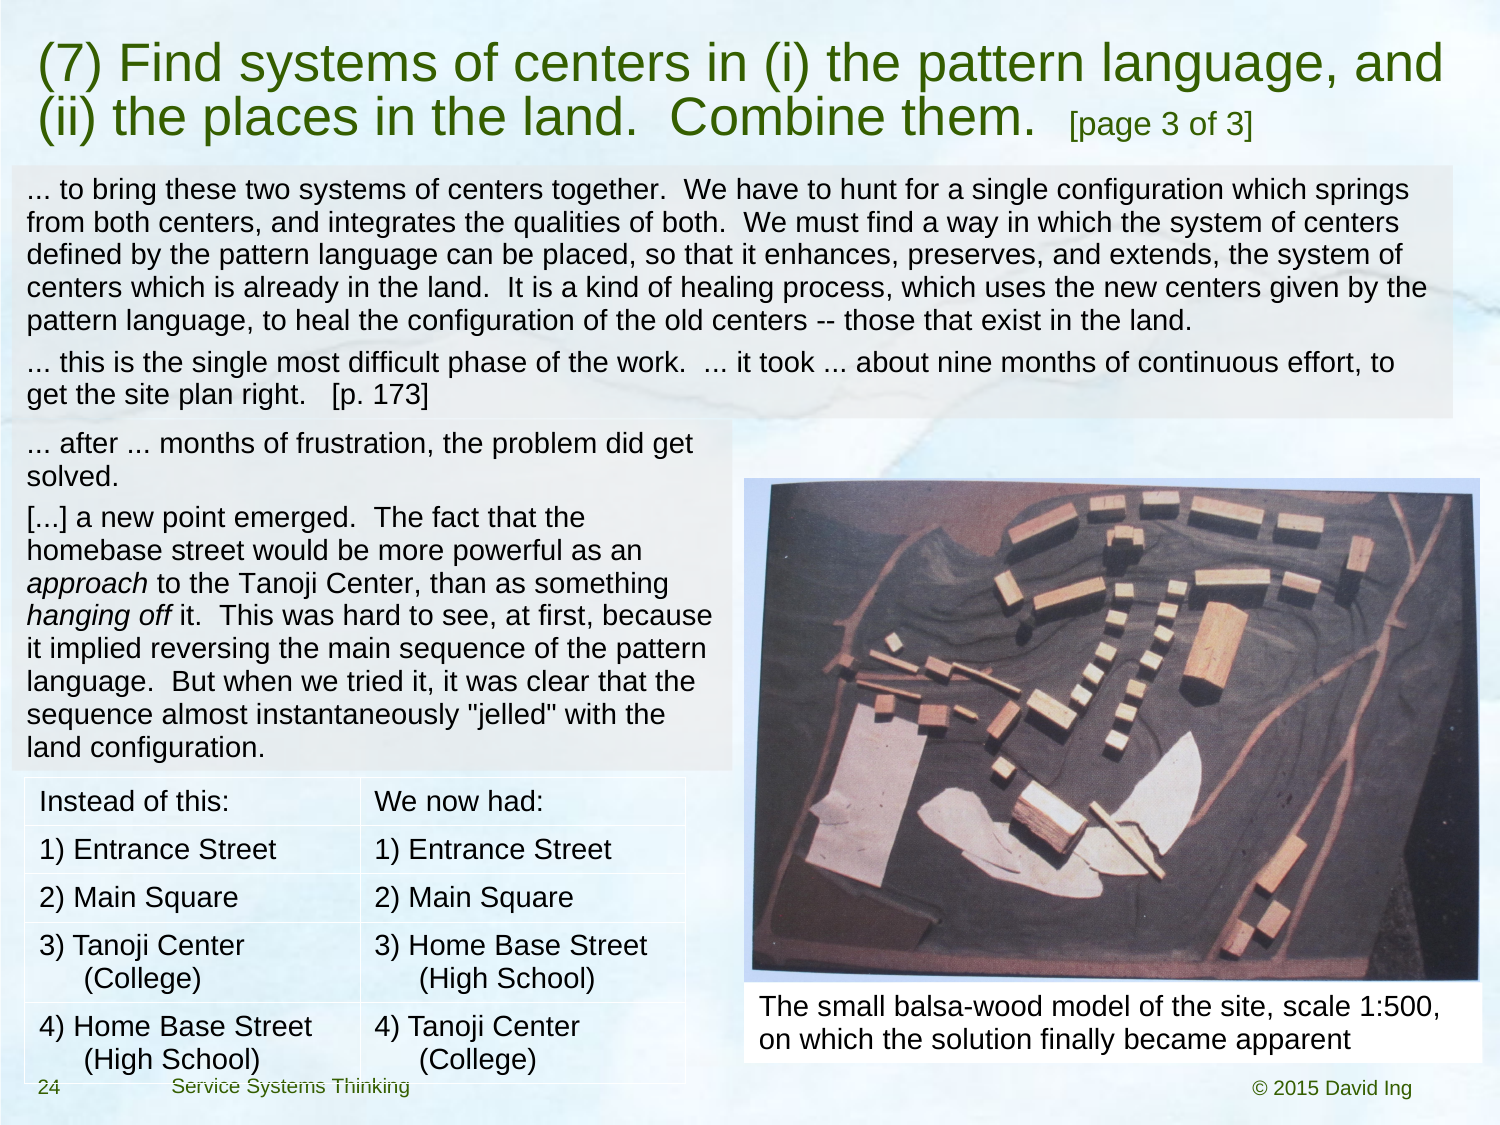

# (7) Find systems of centers in (i) the pattern language, and (ii) the places in the land. Combine them. [page 3 of 3]
... to bring these two systems of centers together. We have to hunt for a single configuration which springs from both centers, and integrates the qualities of both. We must find a way in which the system of centers defined by the pattern language can be placed, so that it enhances, preserves, and extends, the system of centers which is already in the land. It is a kind of healing process, which uses the new centers given by the pattern language, to heal the configuration of the old centers -- those that exist in the land.
... this is the single most difficult phase of the work. ... it took ... about nine months of continuous effort, to get the site plan right. [p. 173]
... after ... months of frustration, the problem did get solved.
[...] a new point emerged. The fact that the homebase street would be more powerful as an approach to the Tanoji Center, than as something hanging off it. This was hard to see, at first, because it implied reversing the main sequence of the pattern language. But when we tried it, it was clear that the sequence almost instantaneously "jelled" with the land configuration.
| Instead of this: | We now had: |
| --- | --- |
| 1) Entrance Street | 1) Entrance Street |
| 2) Main Square | 2) Main Square |
| 3) Tanoji Center (College) | 3) Home Base Street (High School) |
| 4) Home Base Street (High School) | 4) Tanoji Center (College) |
The small balsa-wood model of the site, scale 1:500, on which the solution finally became apparent
Service Systems Thinking
24